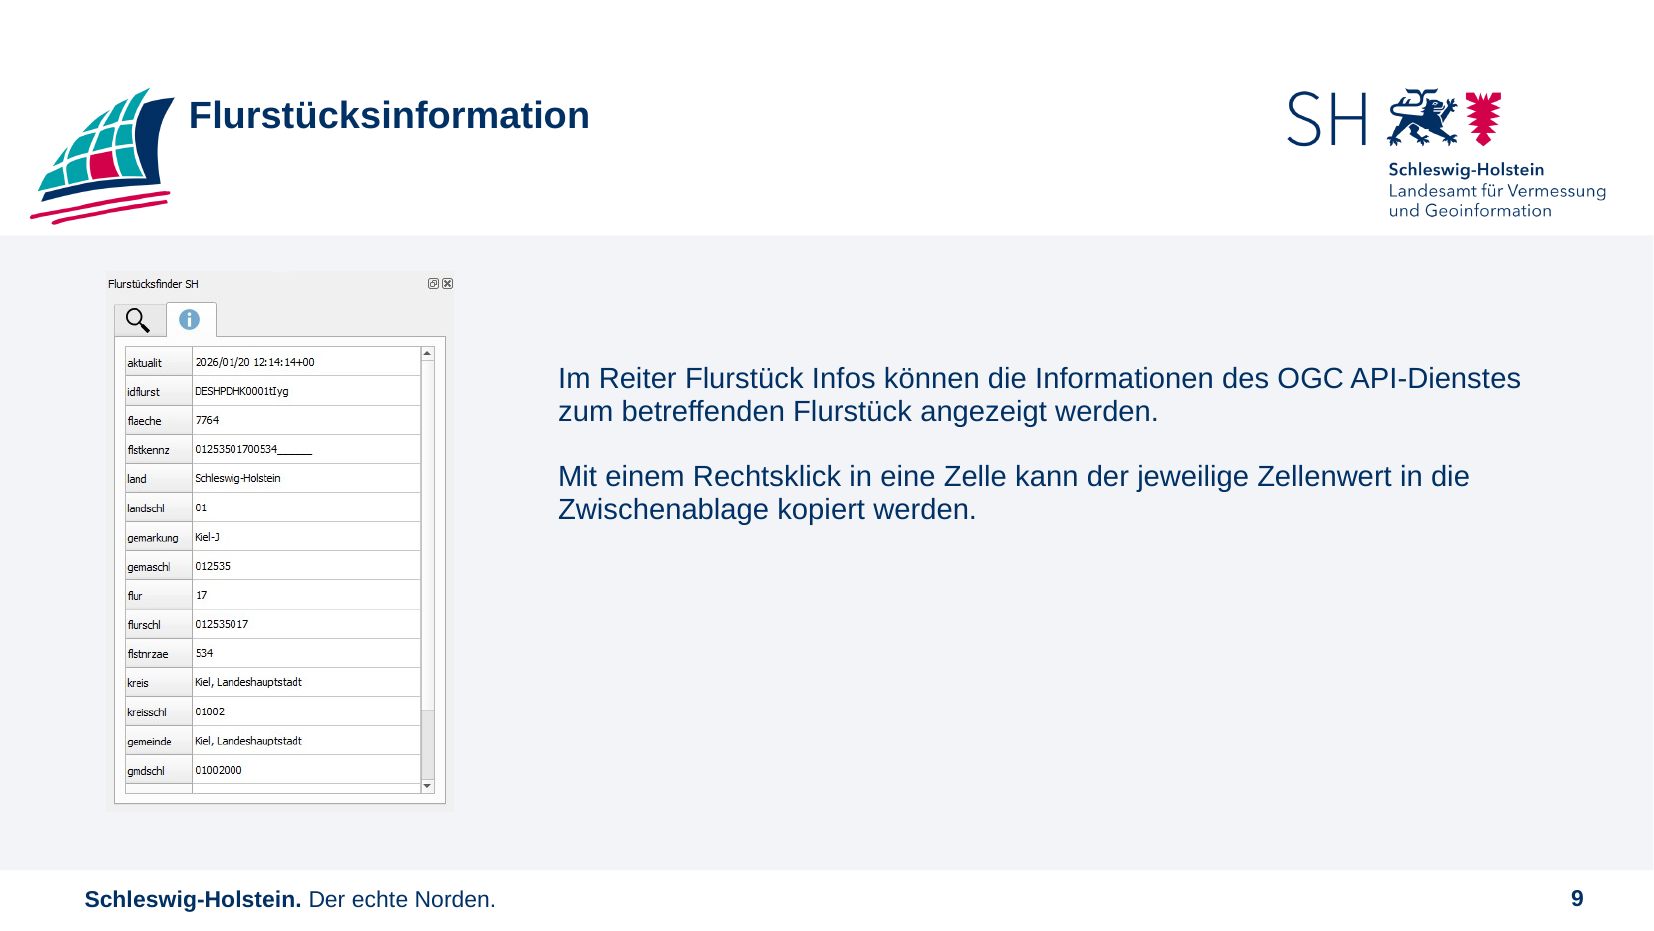

# Flurstücksinformation
Im Reiter Flurstück Infos können die Informationen des OGC API-Dienstes zum betreffenden Flurstück angezeigt werden.
Mit einem Rechtsklick in eine Zelle kann der jeweilige Zellenwert in die Zwischenablage kopiert werden.
9